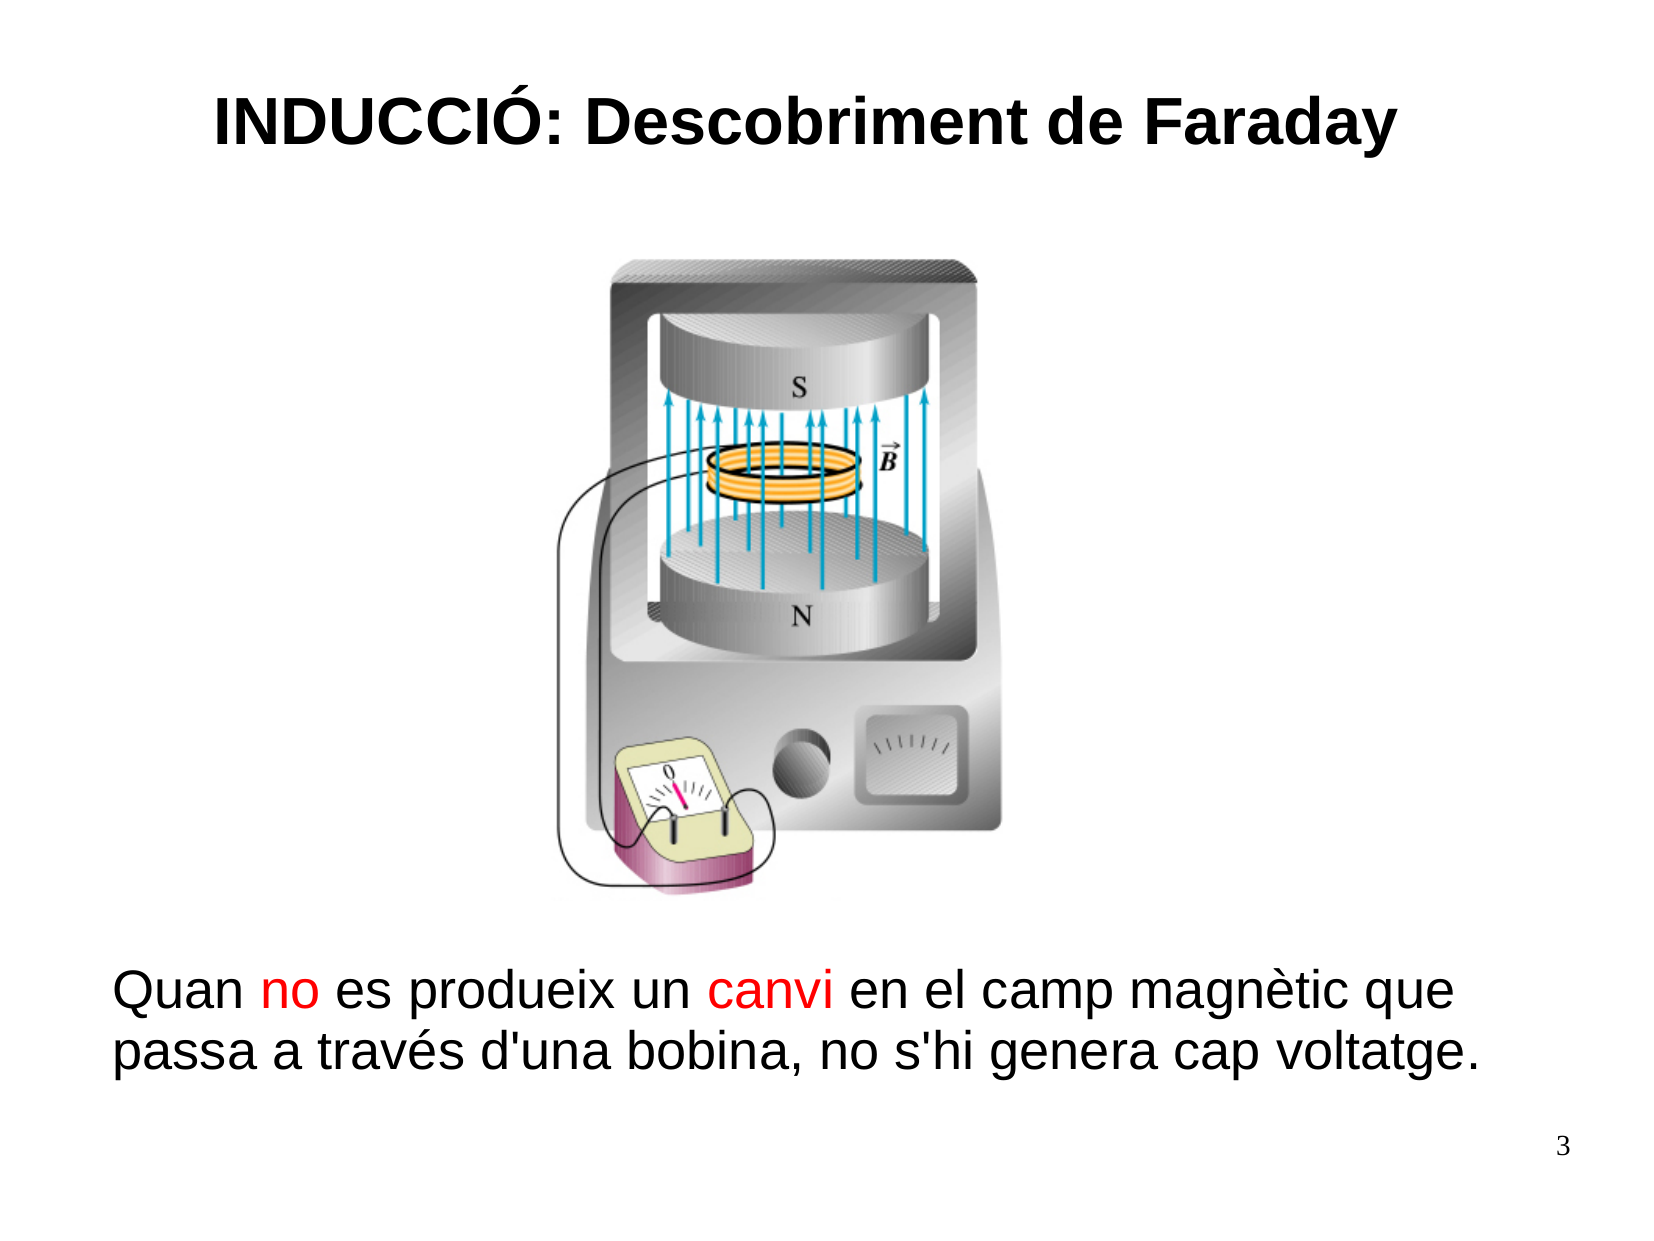

INDUCCIÓ: Descobriment de Faraday
Quan no es produeix un canvi en el camp magnètic que passa a través d'una bobina, no s'hi genera cap voltatge.
3